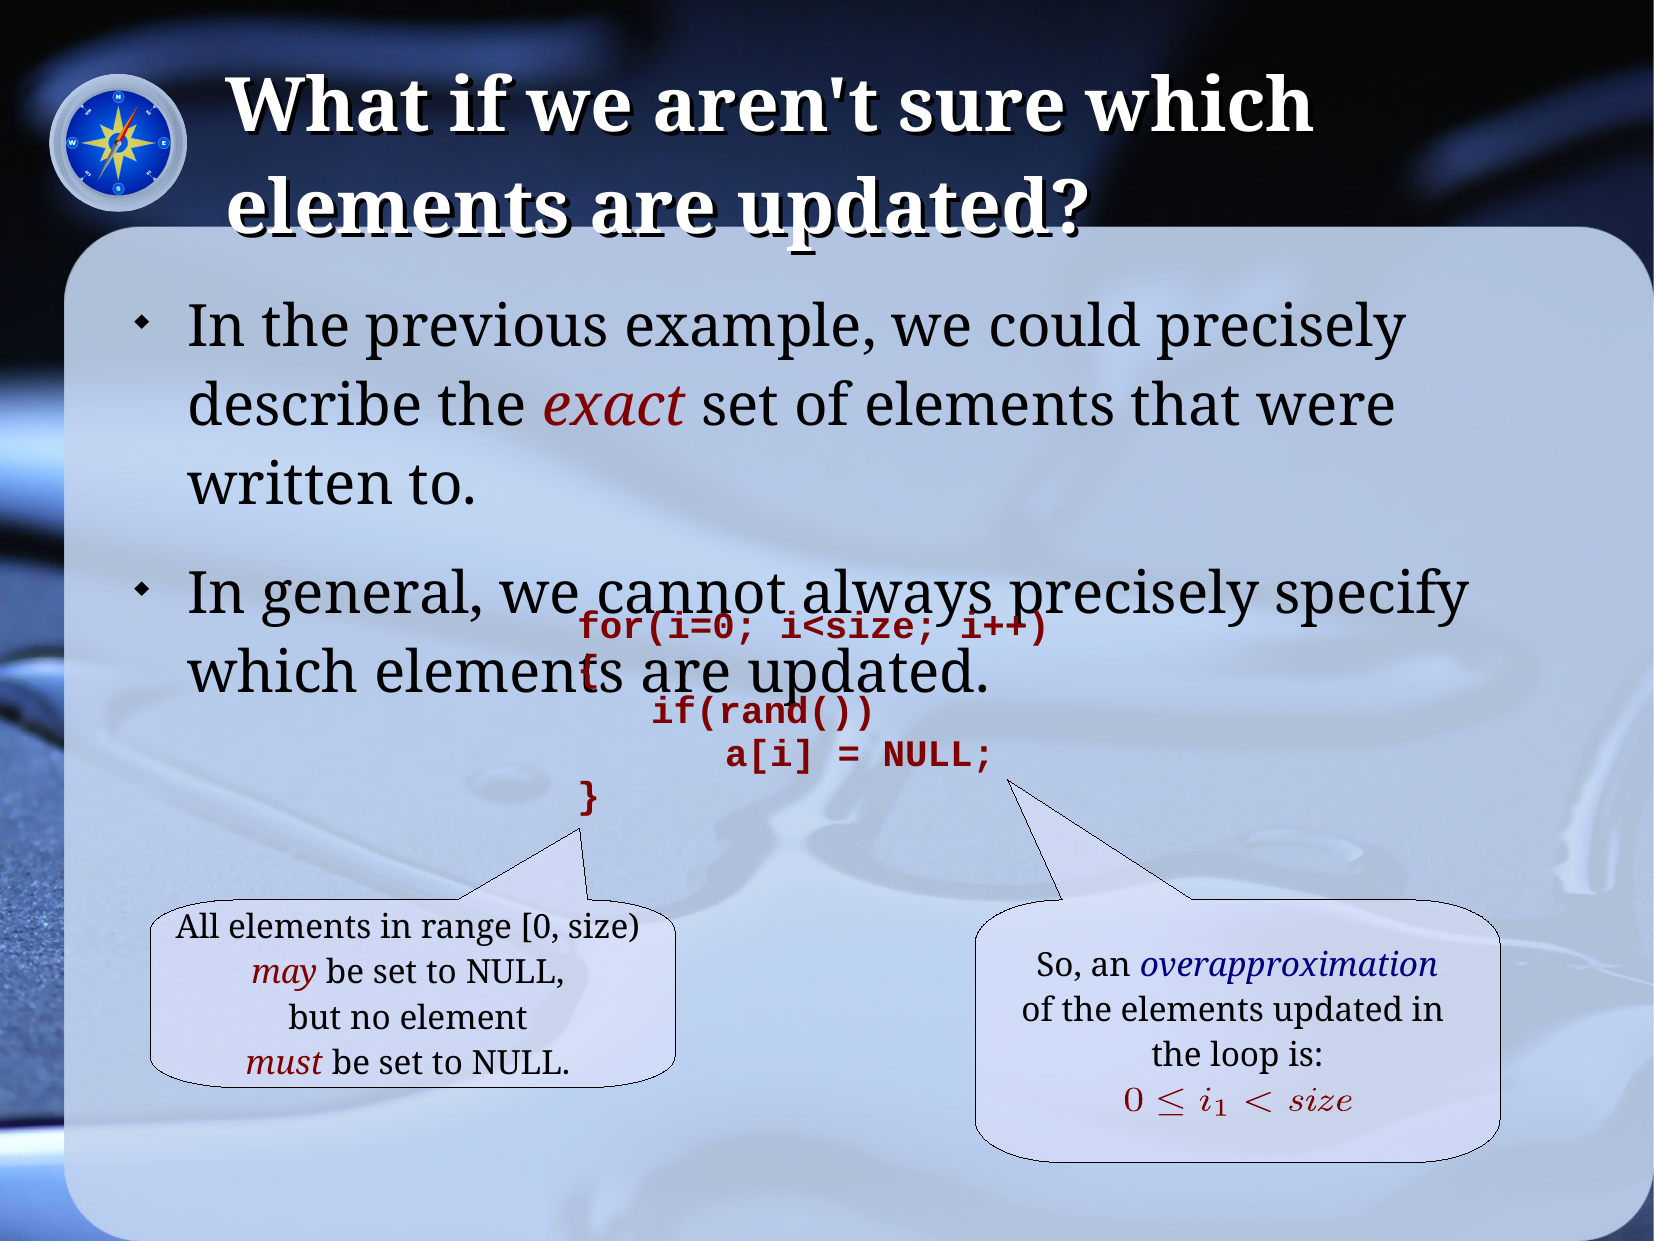

# What if we aren't sure which elements are updated?
In the previous example, we could precisely describe the exact set of elements that were written to.
In general, we cannot always precisely specify which elements are updated.
for(i=0; i<size; i++) {
	if(rand())
		a[i] = NULL;
}
All elements in range [0, size)
may be set to NULL,
but no element
must be set to NULL.
So, an overapproximation
of the elements updated in
the loop is: